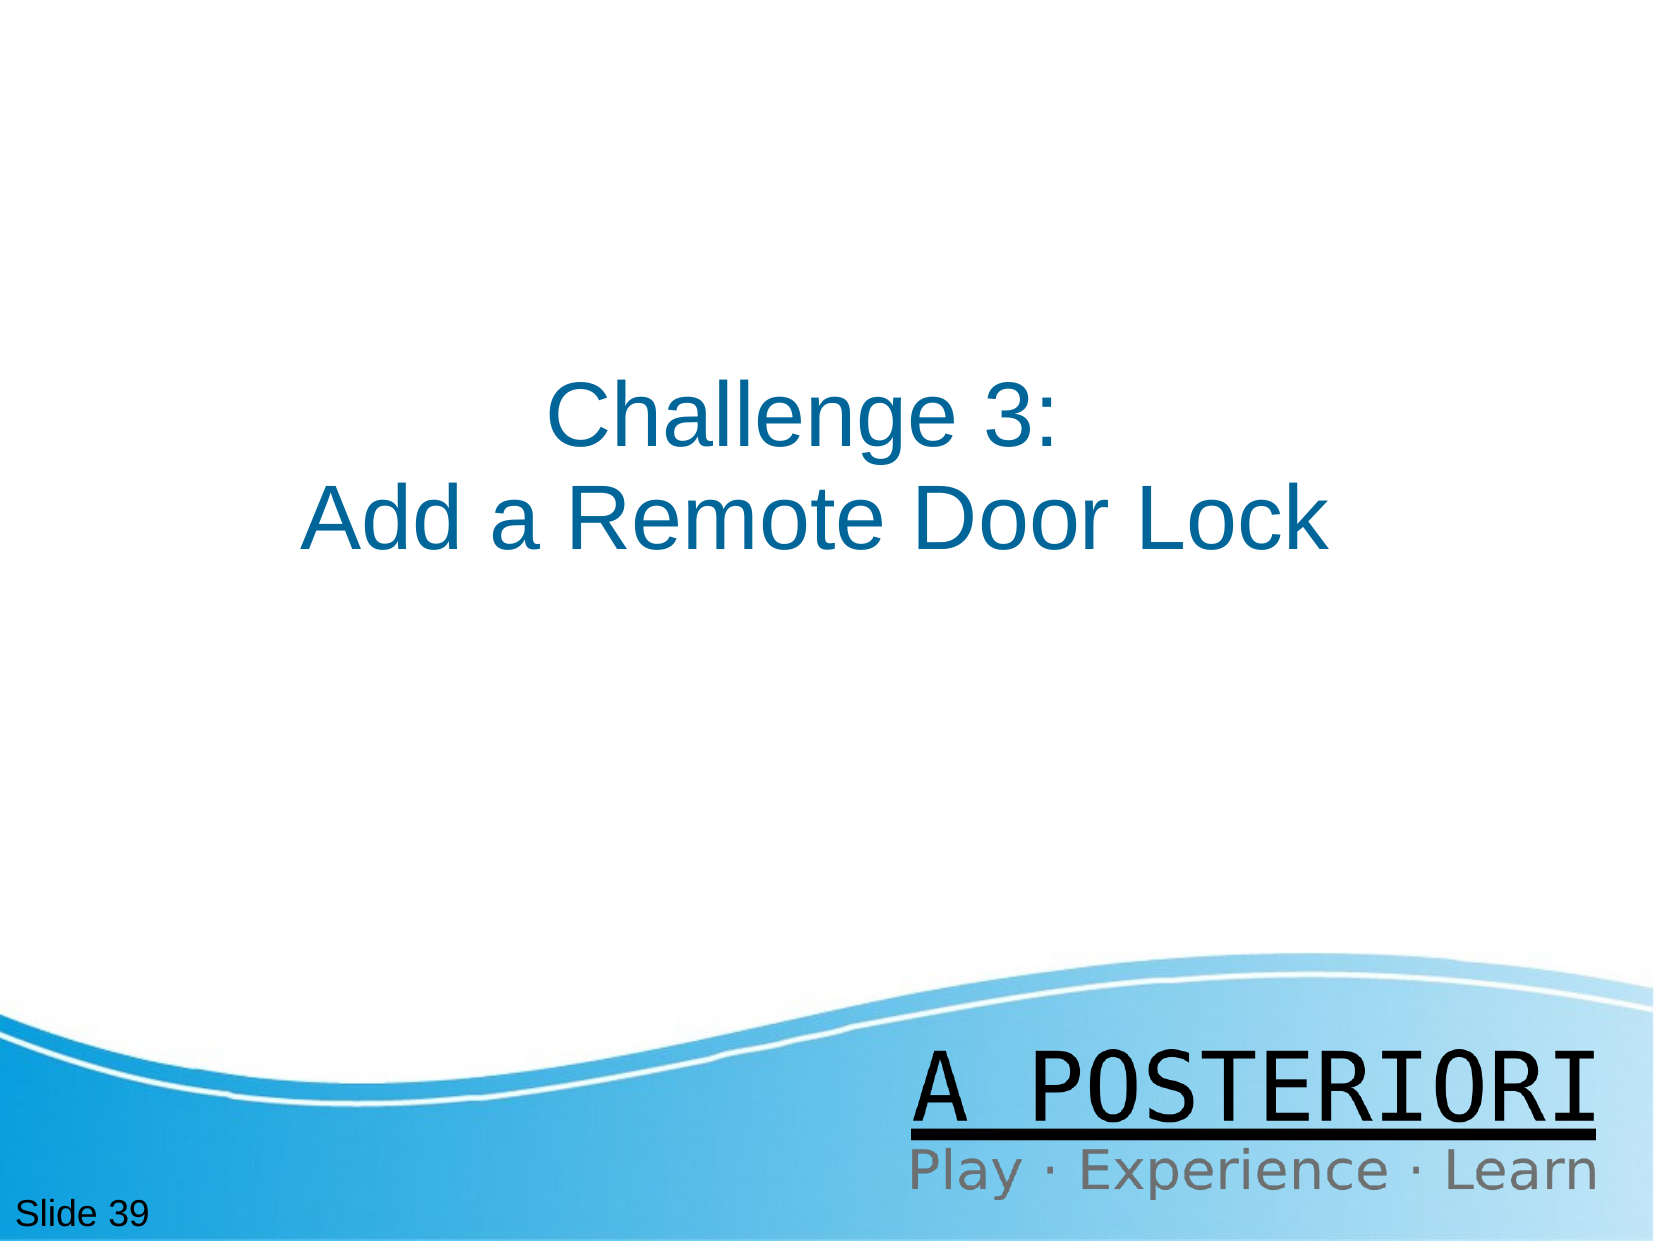

# Challenge 3: Add a Remote Door Lock